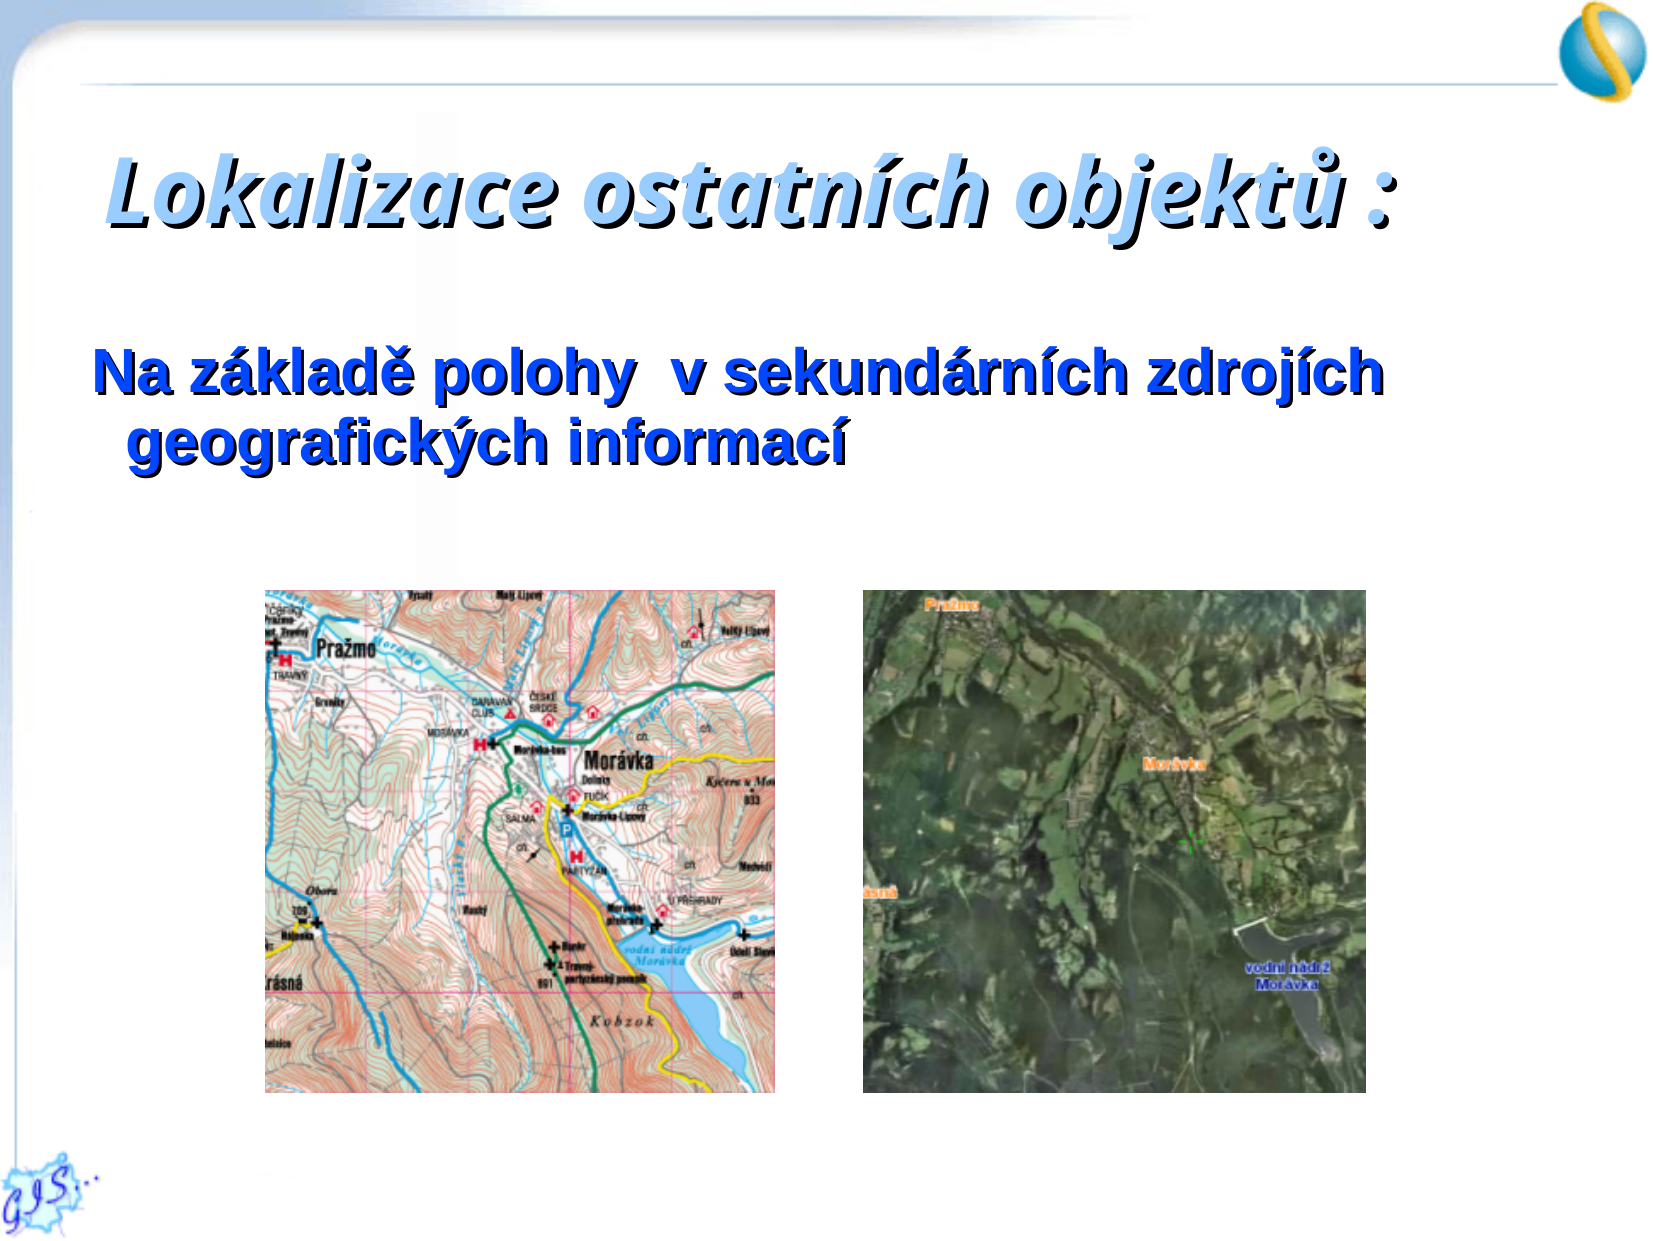

Lokalizace ostatních objektů :
 Na základě polohy v sekundárních zdrojích
 geografických informací